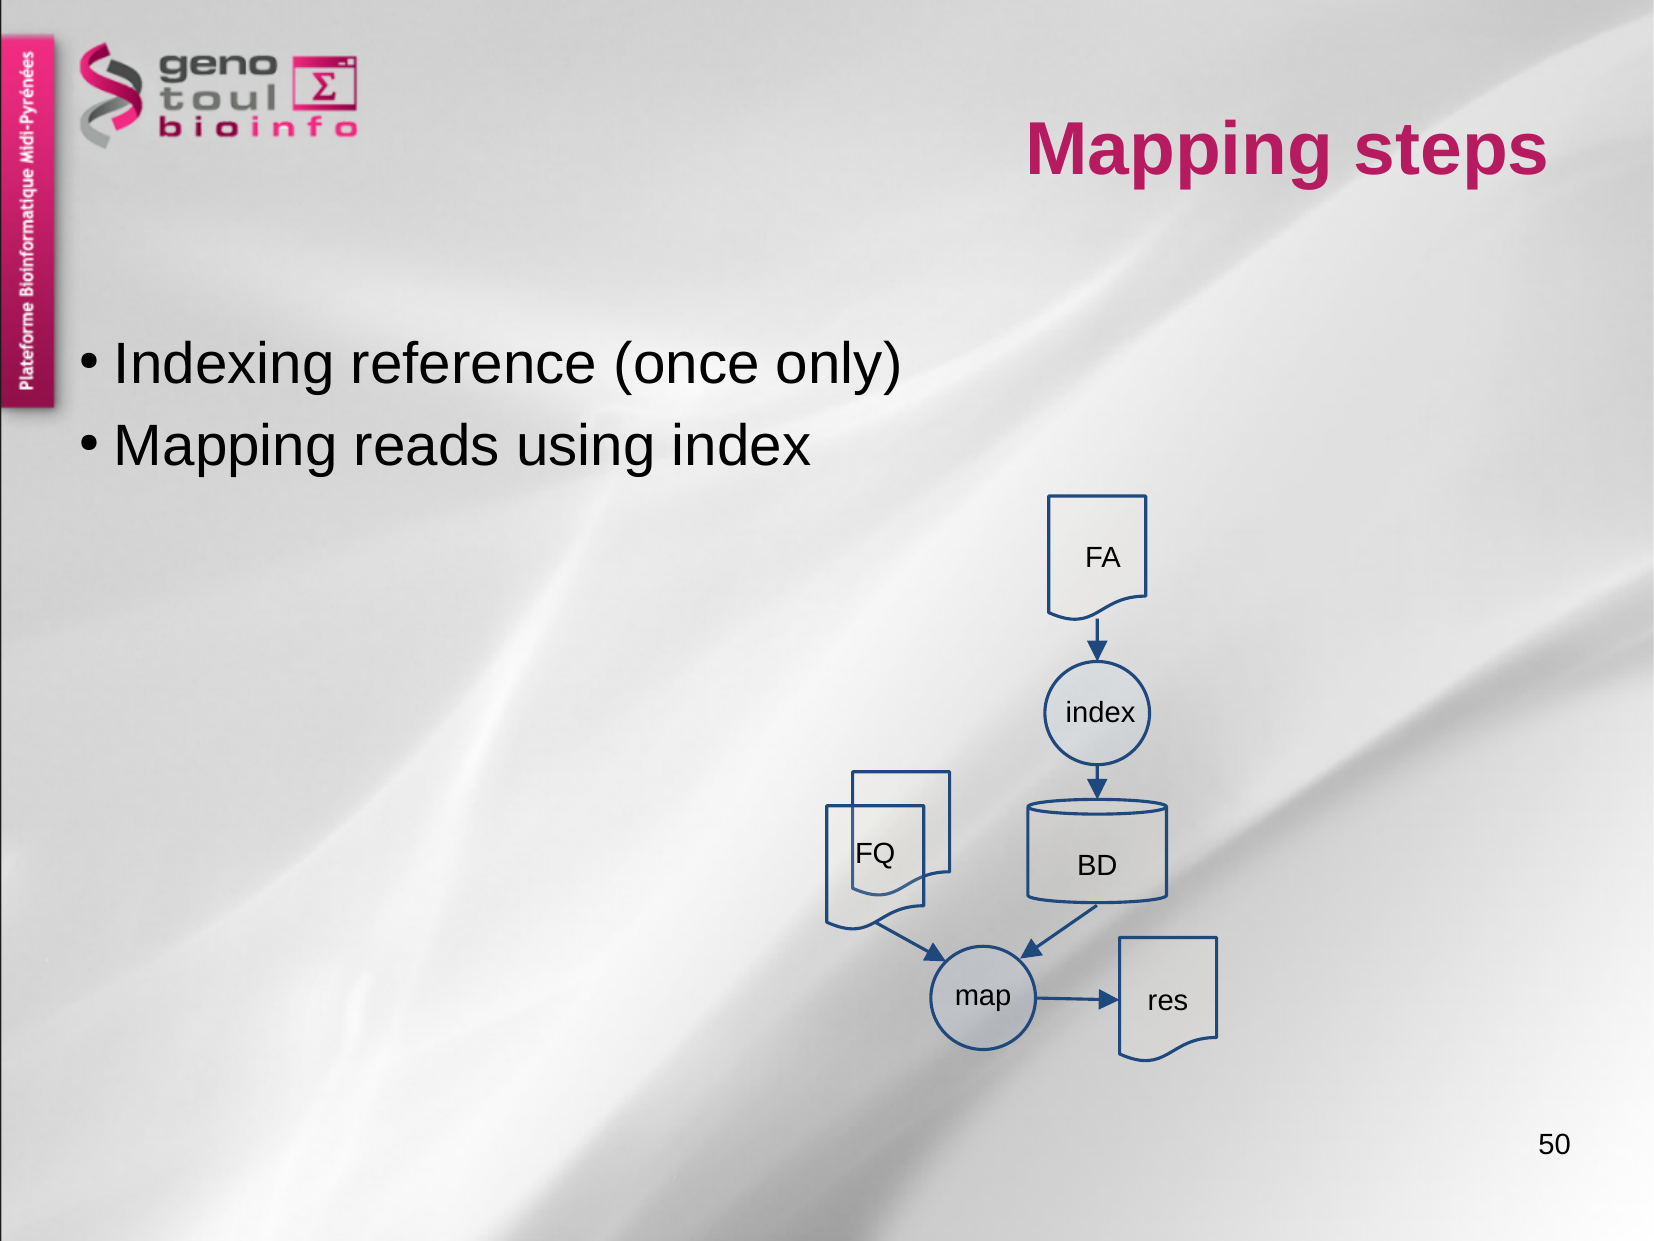

# Mapping steps
Indexing reference (once only)
Mapping reads using index
FA
index
FQ
BD
map
res